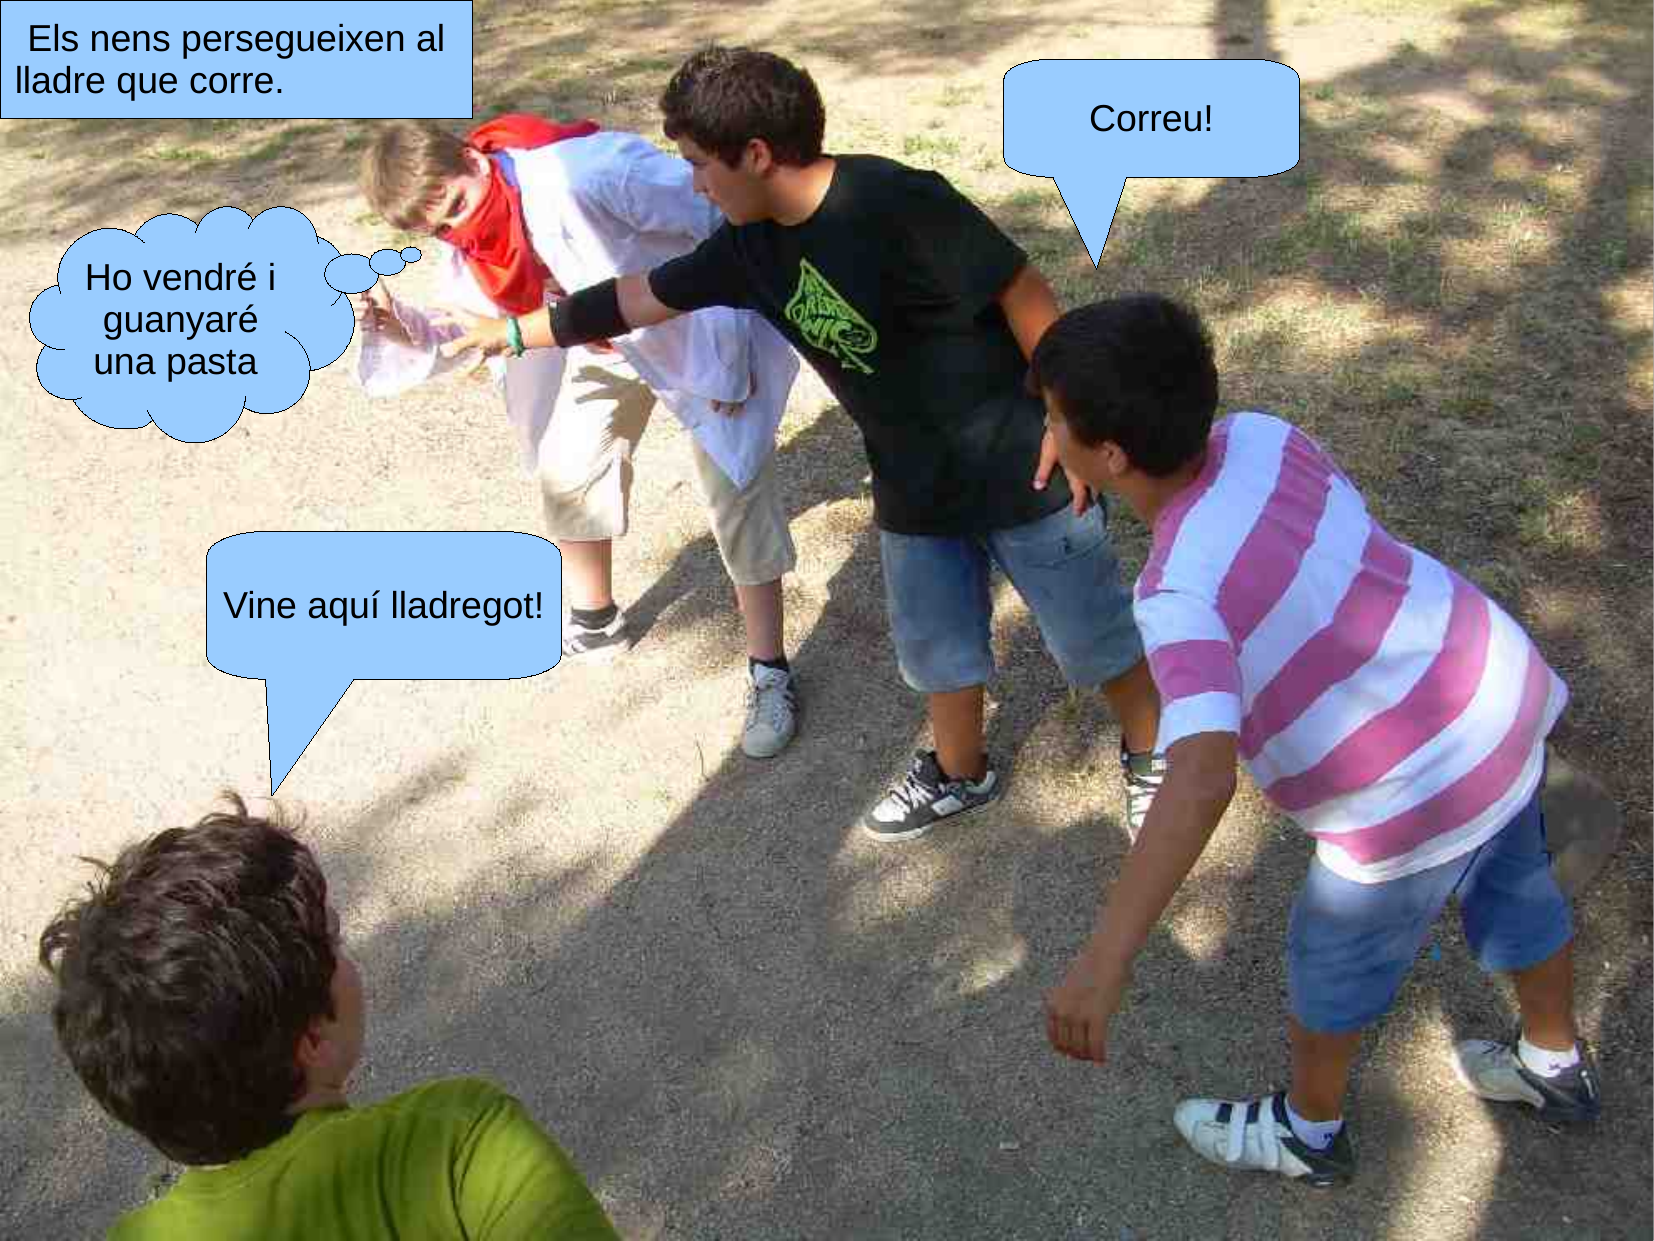

Els nens persegueixen al
lladre que corre.
Correu!
Ho vendré i
guanyaré
una pasta
Vine aquí lladregot!